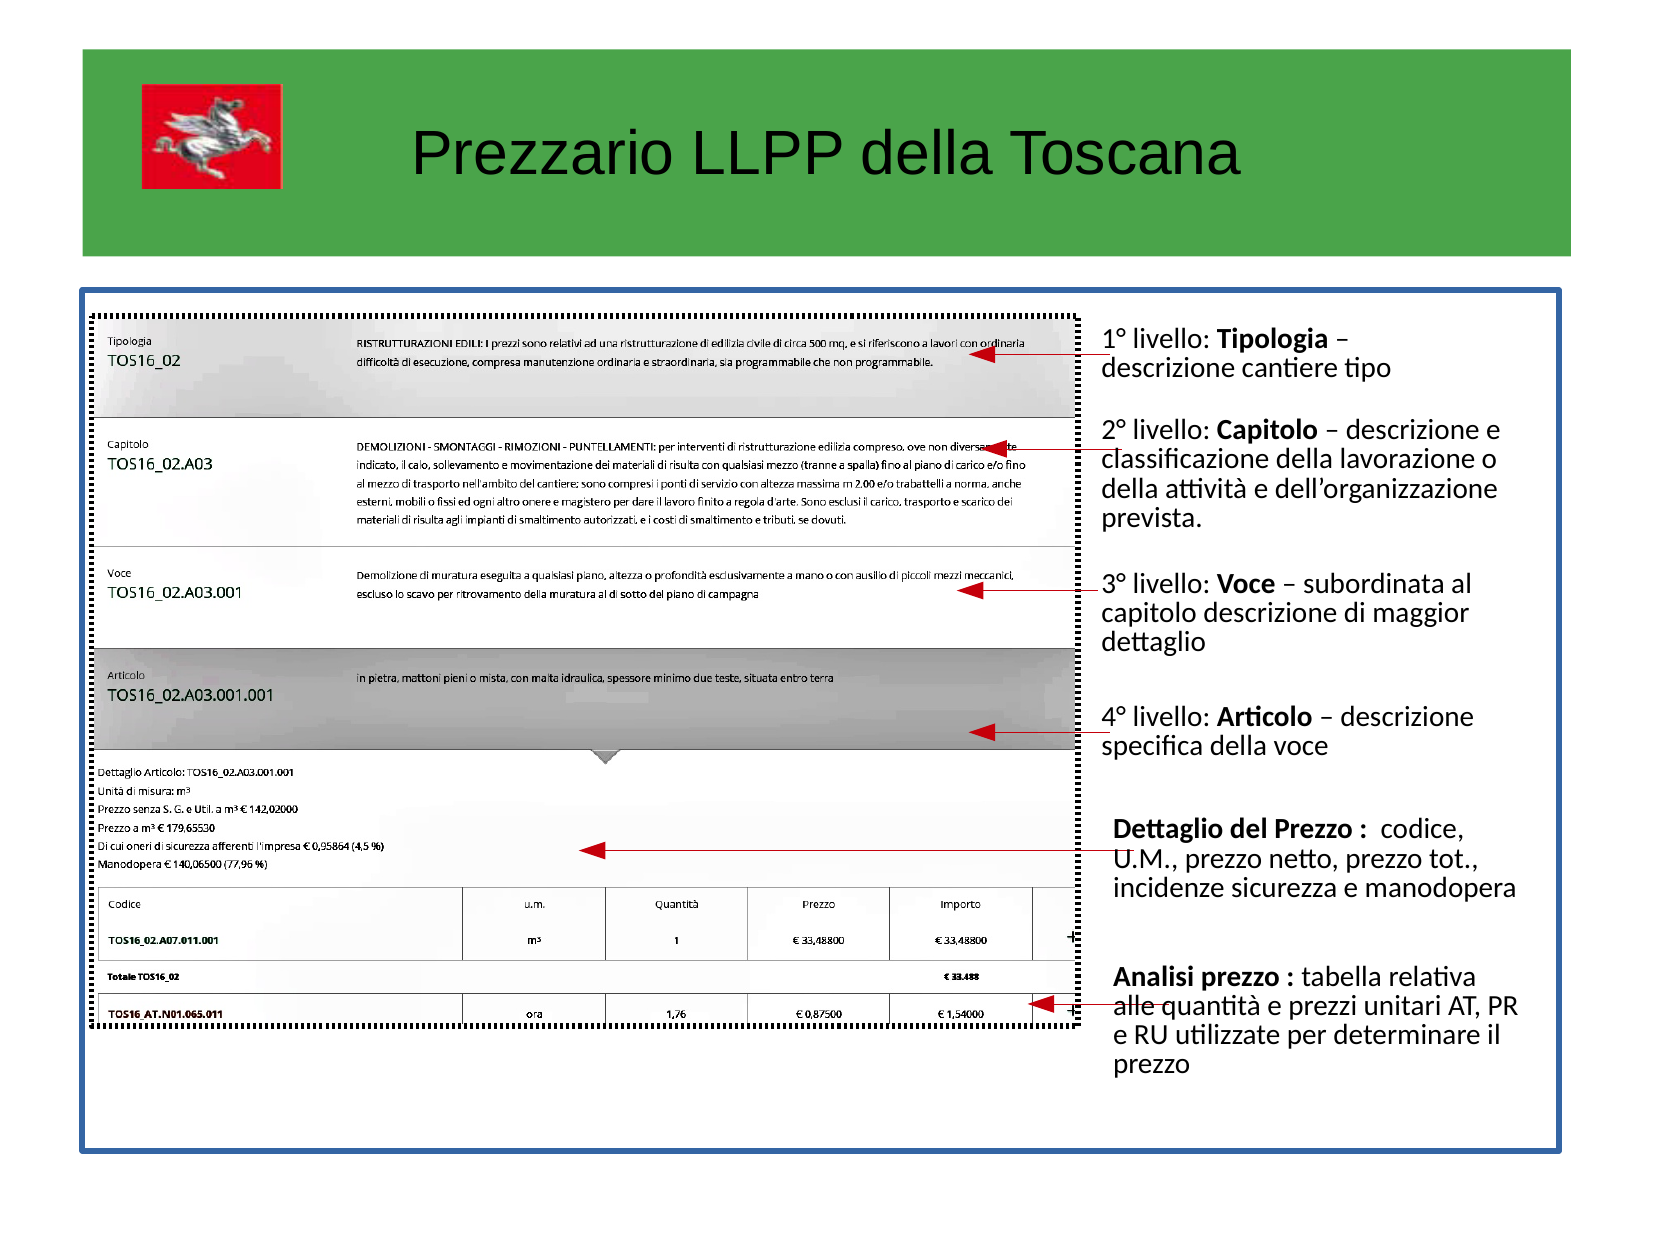

# Prezzario LLPP della Toscana
1° livello: Tipologia – descrizione cantiere tipo
2° livello: Capitolo – descrizione e classificazione della lavorazione o della attività e dell’organizzazione prevista.
3° livello: Voce – subordinata al capitolo descrizione di maggior dettaglio
4° livello: Articolo – descrizione specifica della voce
Dettaglio del Prezzo : codice, U.M., prezzo netto, prezzo tot., incidenze sicurezza e manodopera
Analisi prezzo : tabella relativa alle quantità e prezzi unitari AT, PR e RU utilizzate per determinare il prezzo